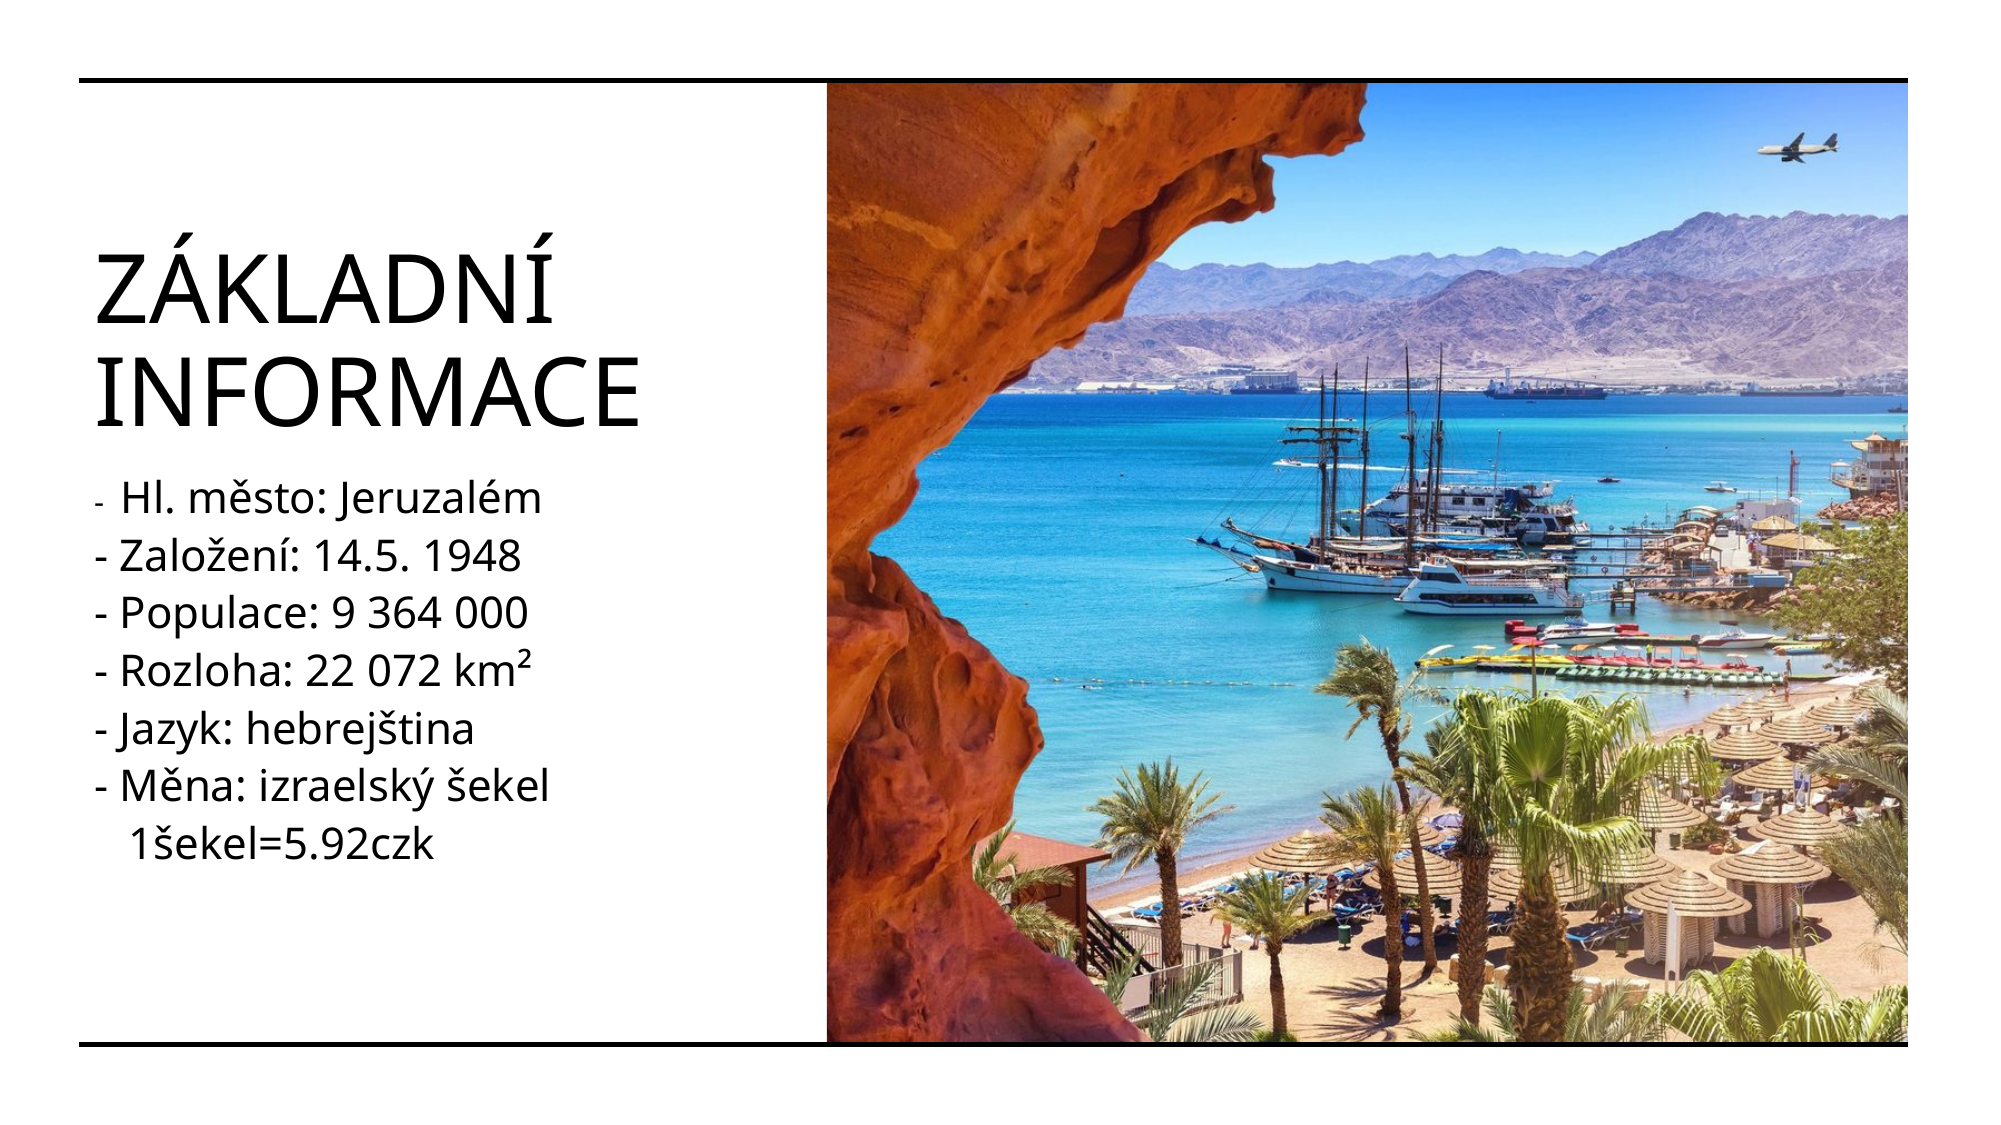

# ZÁKLADNÍ INFORMACE
- Hl. město: Jeruzalém
- Založení: 14.5. 1948
- Populace: 9 364 000
- Rozloha: 22 072 km²
- Jazyk: hebrejština
- Měna: izraelský šekel
 1šekel=5.92czk